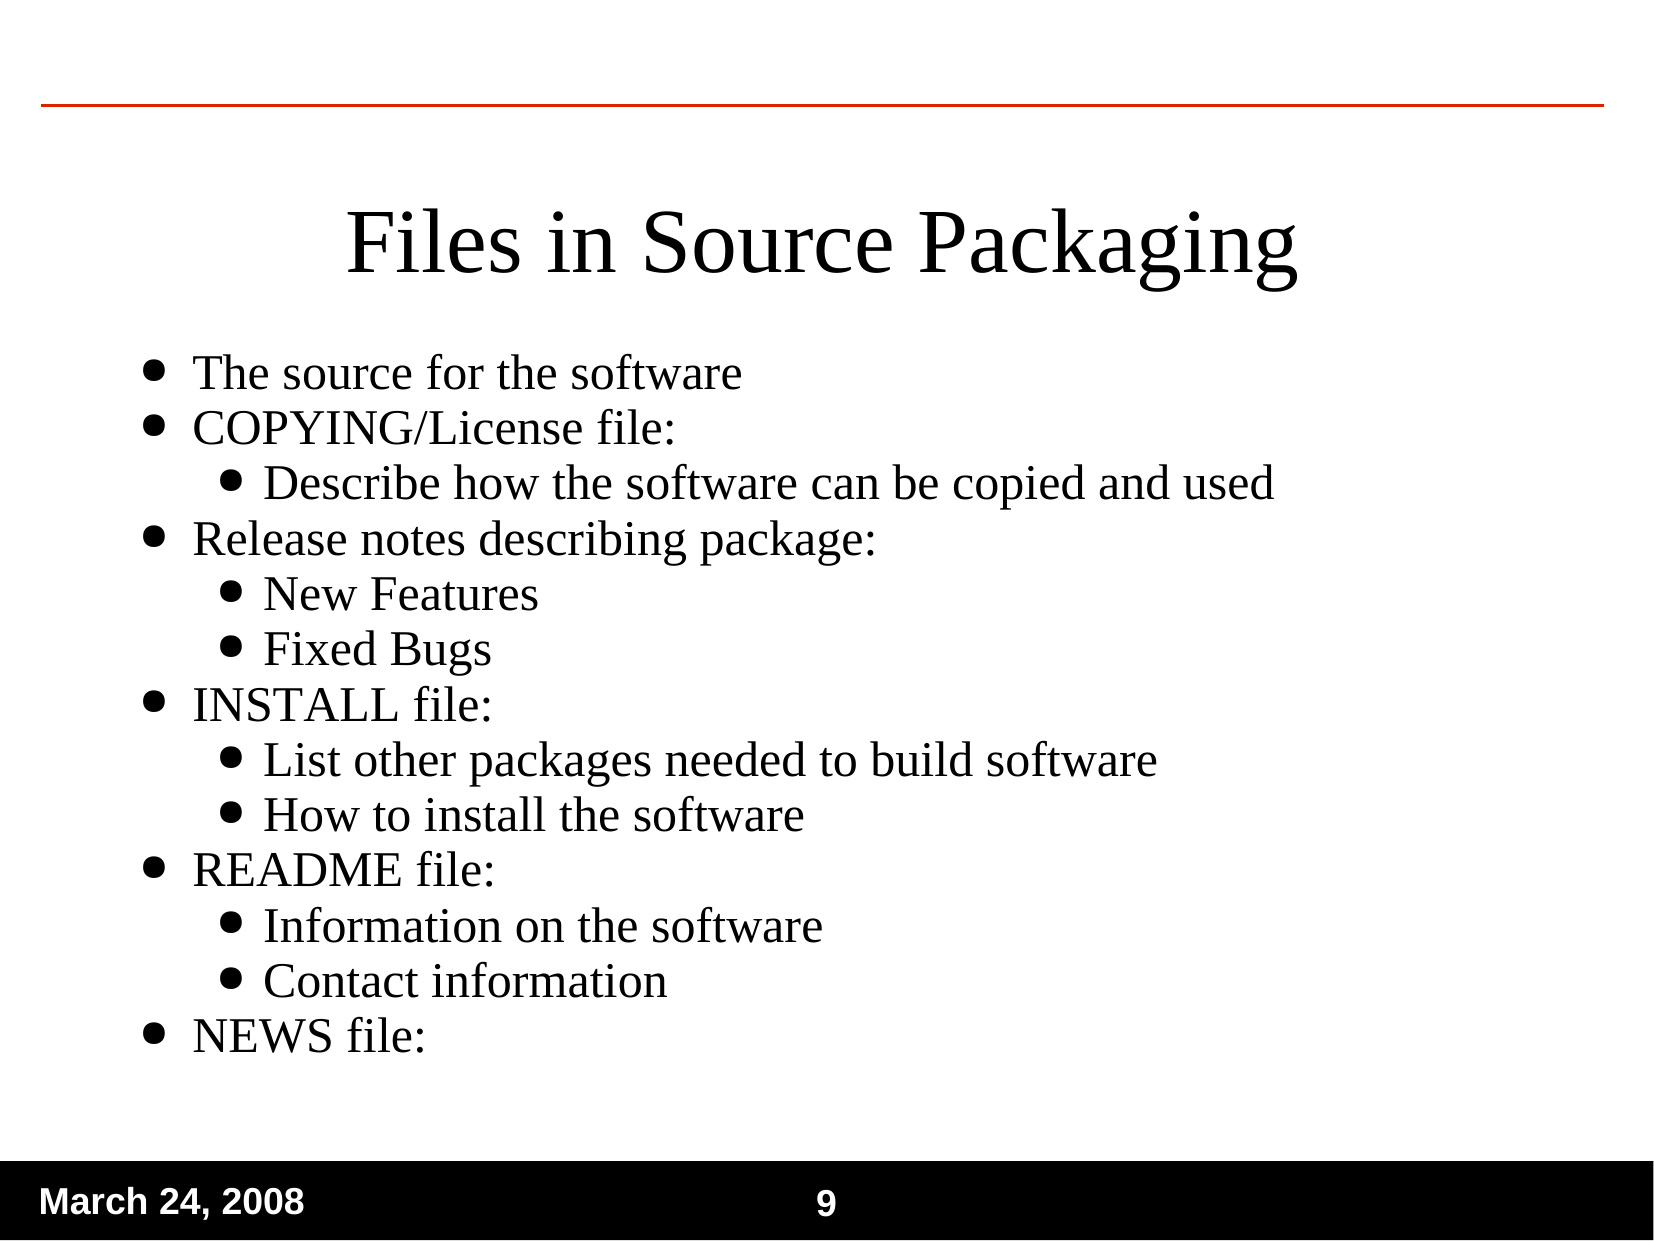

# Files in Source Packaging
The source for the software
COPYING/License file:
Describe how the software can be copied and used
Release notes describing package:
New Features
Fixed Bugs
INSTALL file:
List other packages needed to build software
How to install the software
README file:
Information on the software
Contact information
NEWS file: